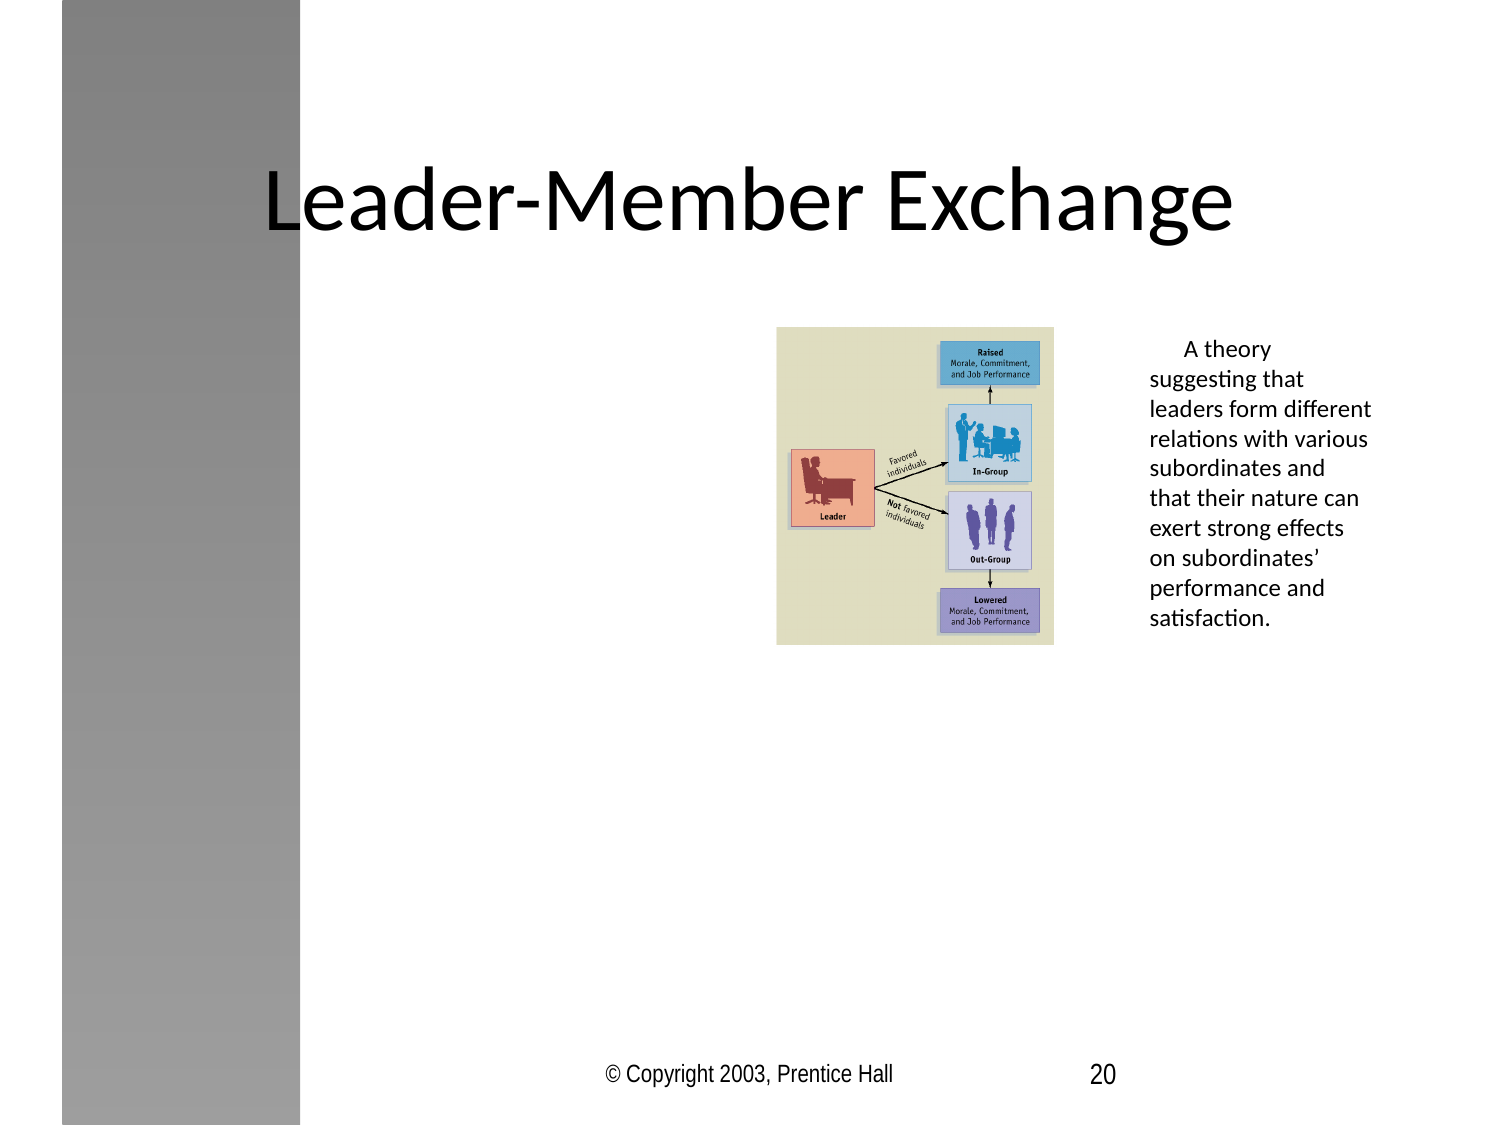

# Leader-Member Exchange
	A theory suggesting that leaders form different relations with various subordinates and that their nature can exert strong effects on subordinates’ performance and satisfaction.
© Copyright 2003, Prentice Hall